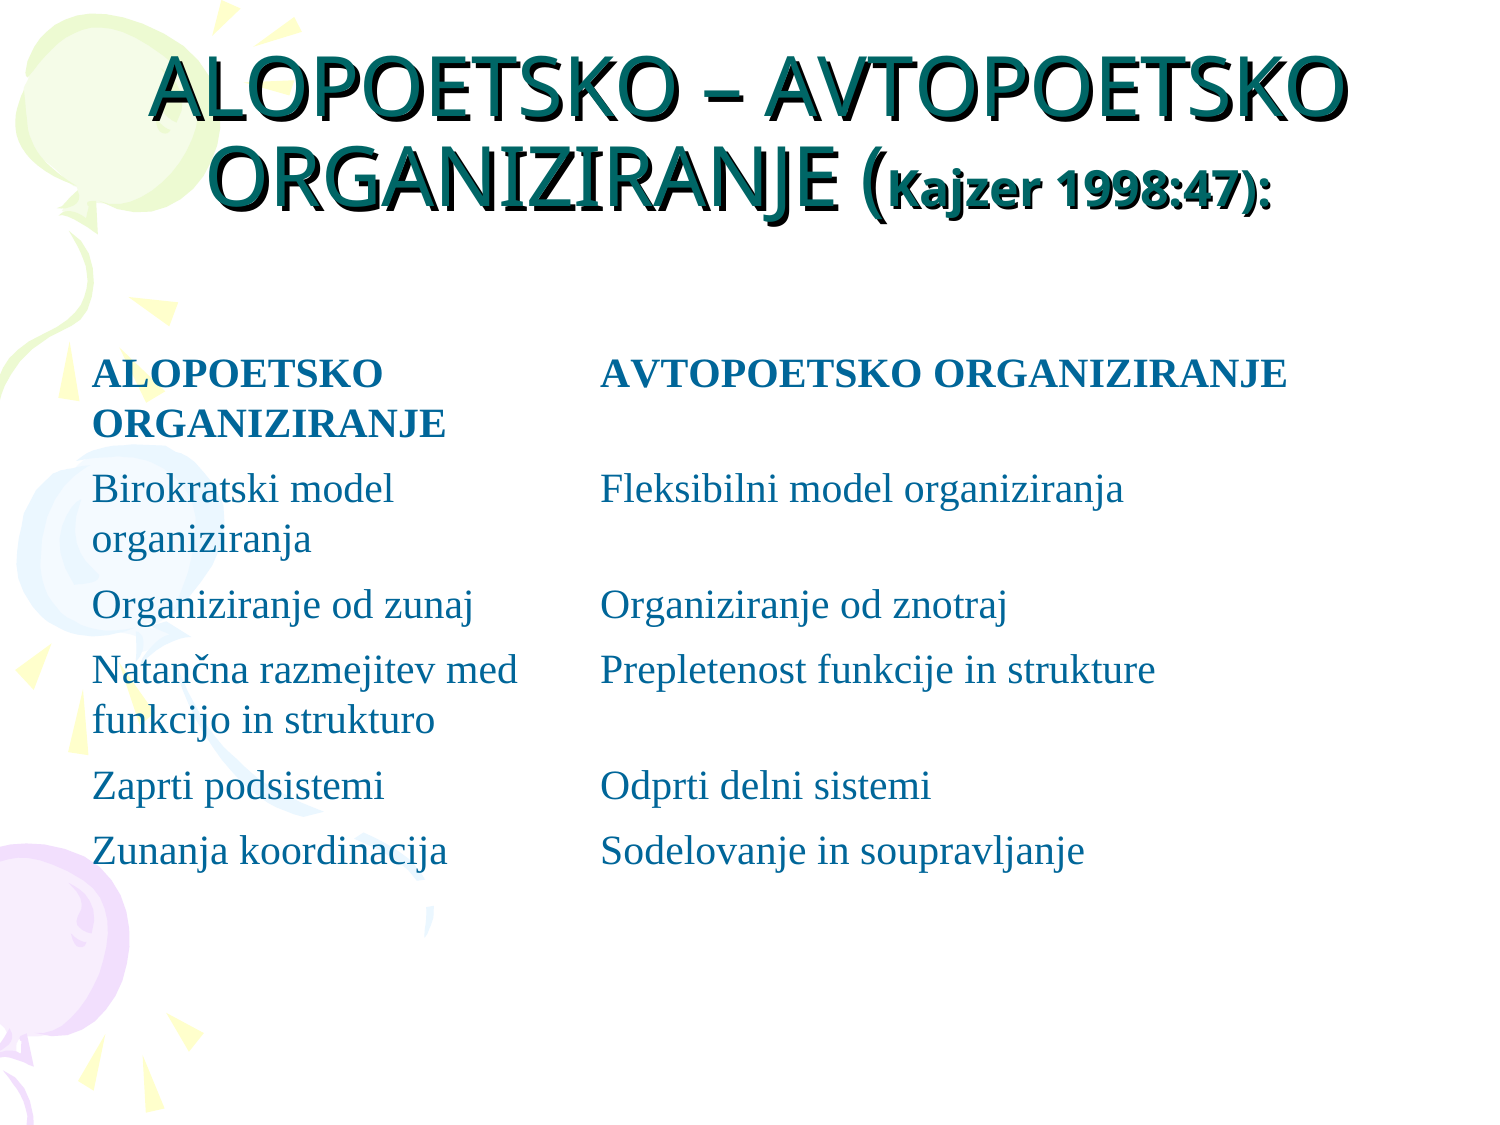

# ALOPOETSKO – AVTOPOETSKO ORGANIZIRANJE (Kajzer 1998:47):
| ALOPOETSKO ORGANIZIRANJE | AVTOPOETSKO ORGANIZIRANJE |
| --- | --- |
| Birokratski model organiziranja | Fleksibilni model organiziranja |
| Organiziranje od zunaj | Organiziranje od znotraj |
| Natančna razmejitev med funkcijo in strukturo | Prepletenost funkcije in strukture |
| Zaprti podsistemi | Odprti delni sistemi |
| Zunanja koordinacija | Sodelovanje in soupravljanje |